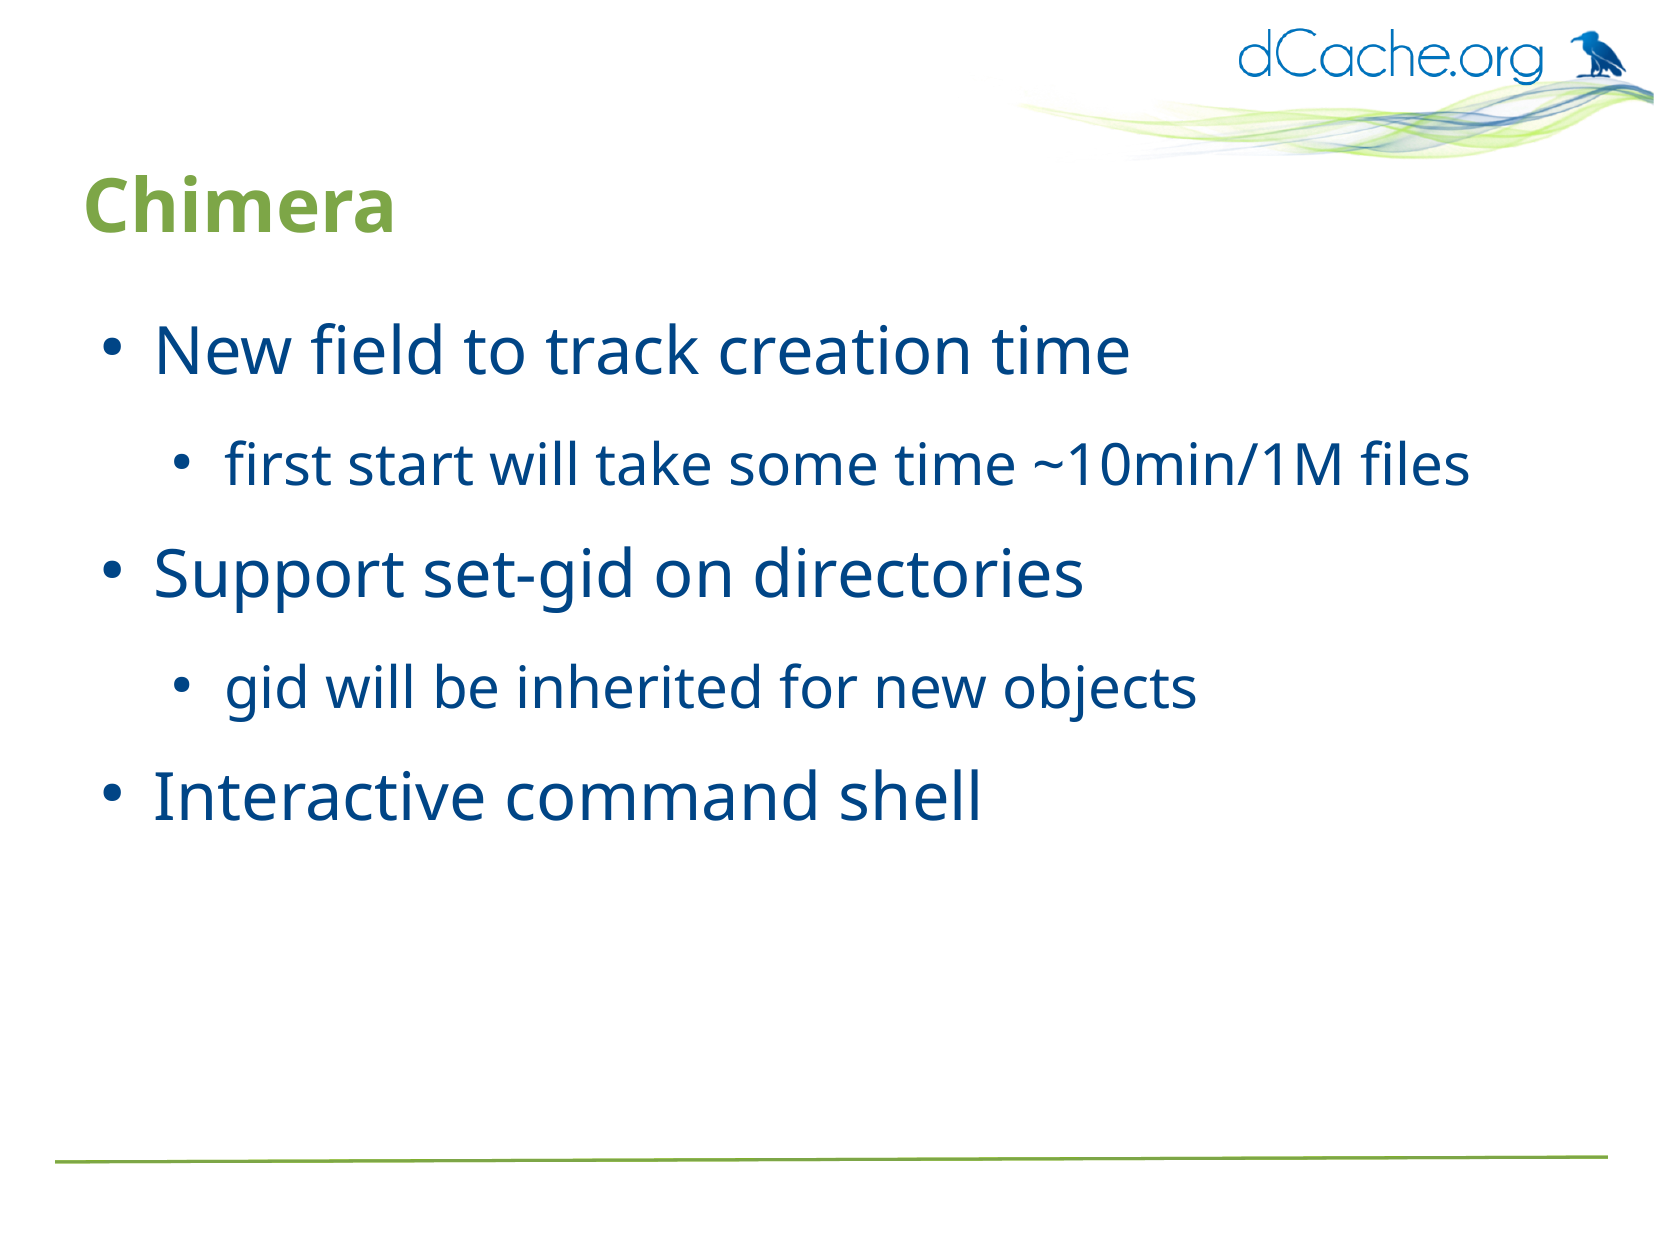

# Chimera
New field to track creation time
first start will take some time ~10min/1M files
Support set-gid on directories
gid will be inherited for new objects
Interactive command shell